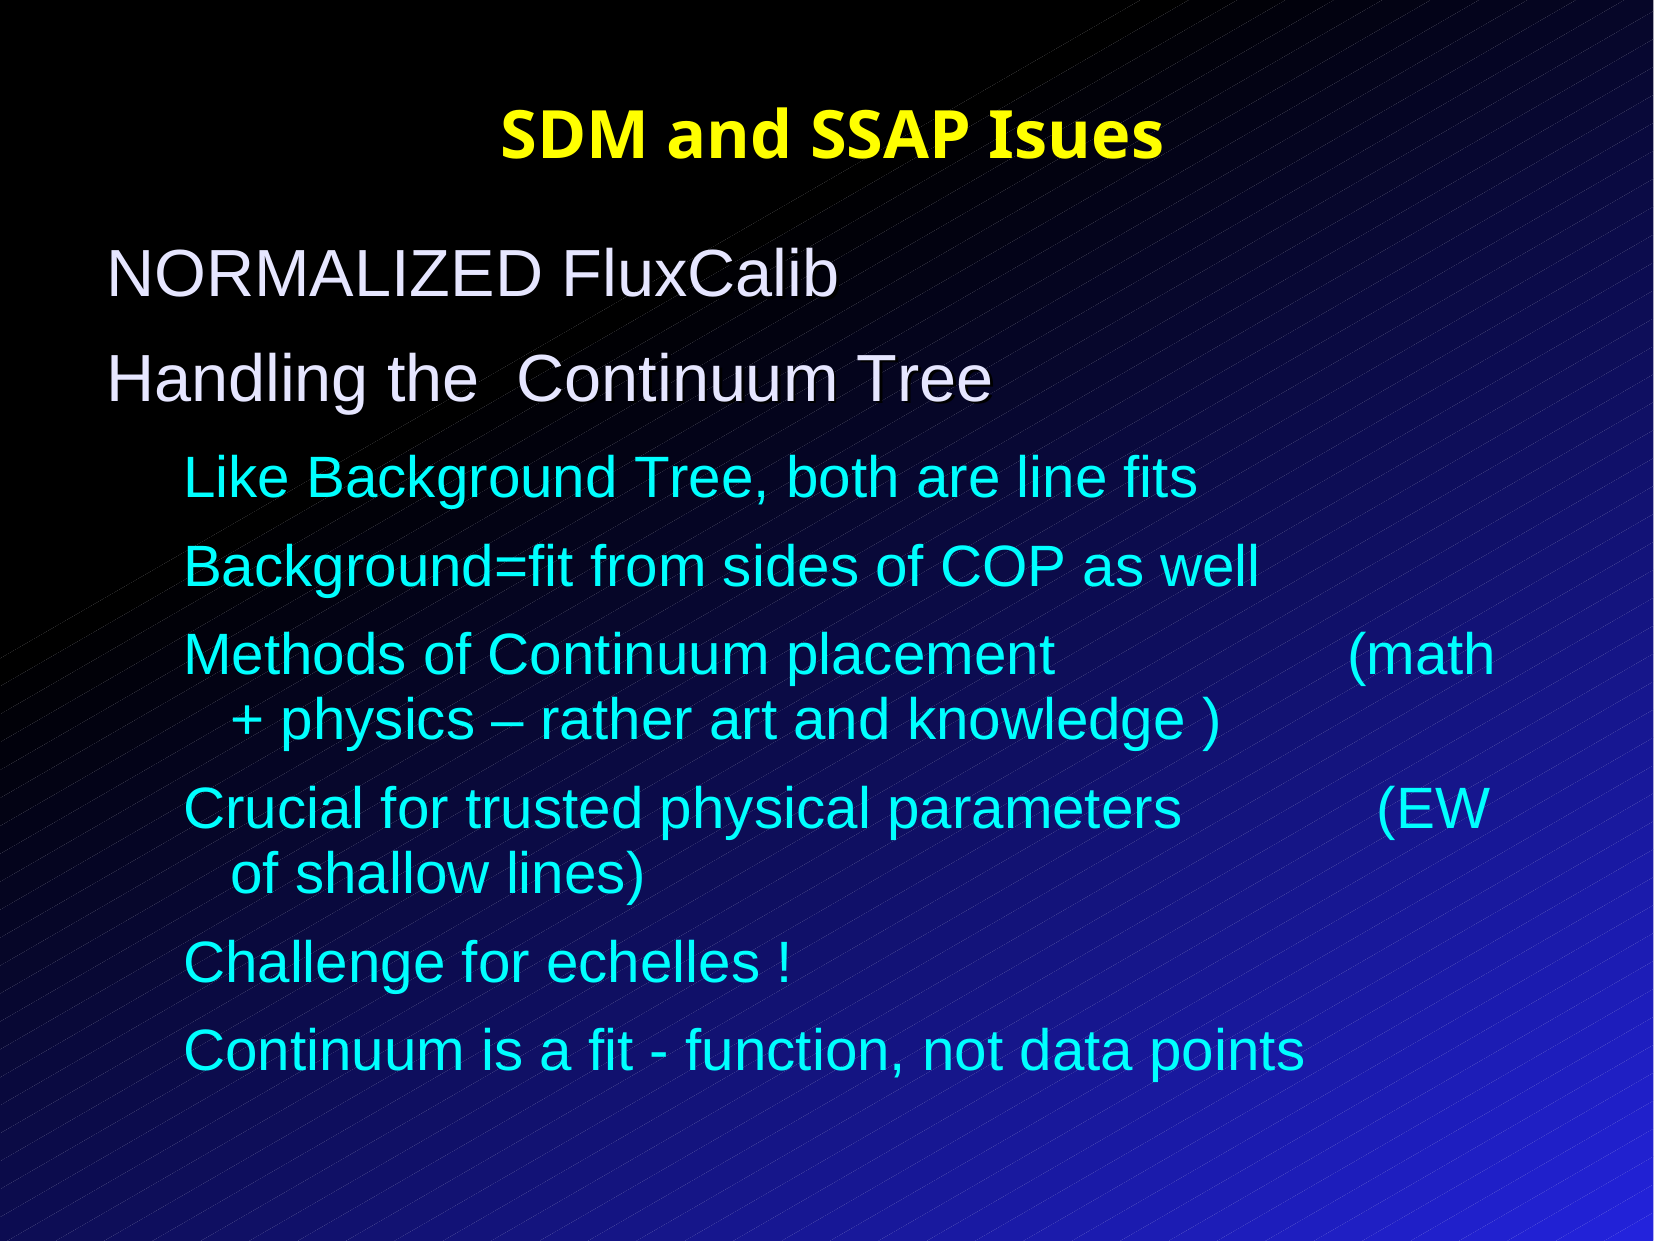

# SDM and SSAP Isues
NORMALIZED FluxCalib
Handling the Continuum Tree
Like Background Tree, both are line fits
Background=fit from sides of COP as well
Methods of Continuum placement (math + physics – rather art and knowledge )
Crucial for trusted physical parameters (EW of shallow lines)
Challenge for echelles !
Continuum is a fit - function, not data points